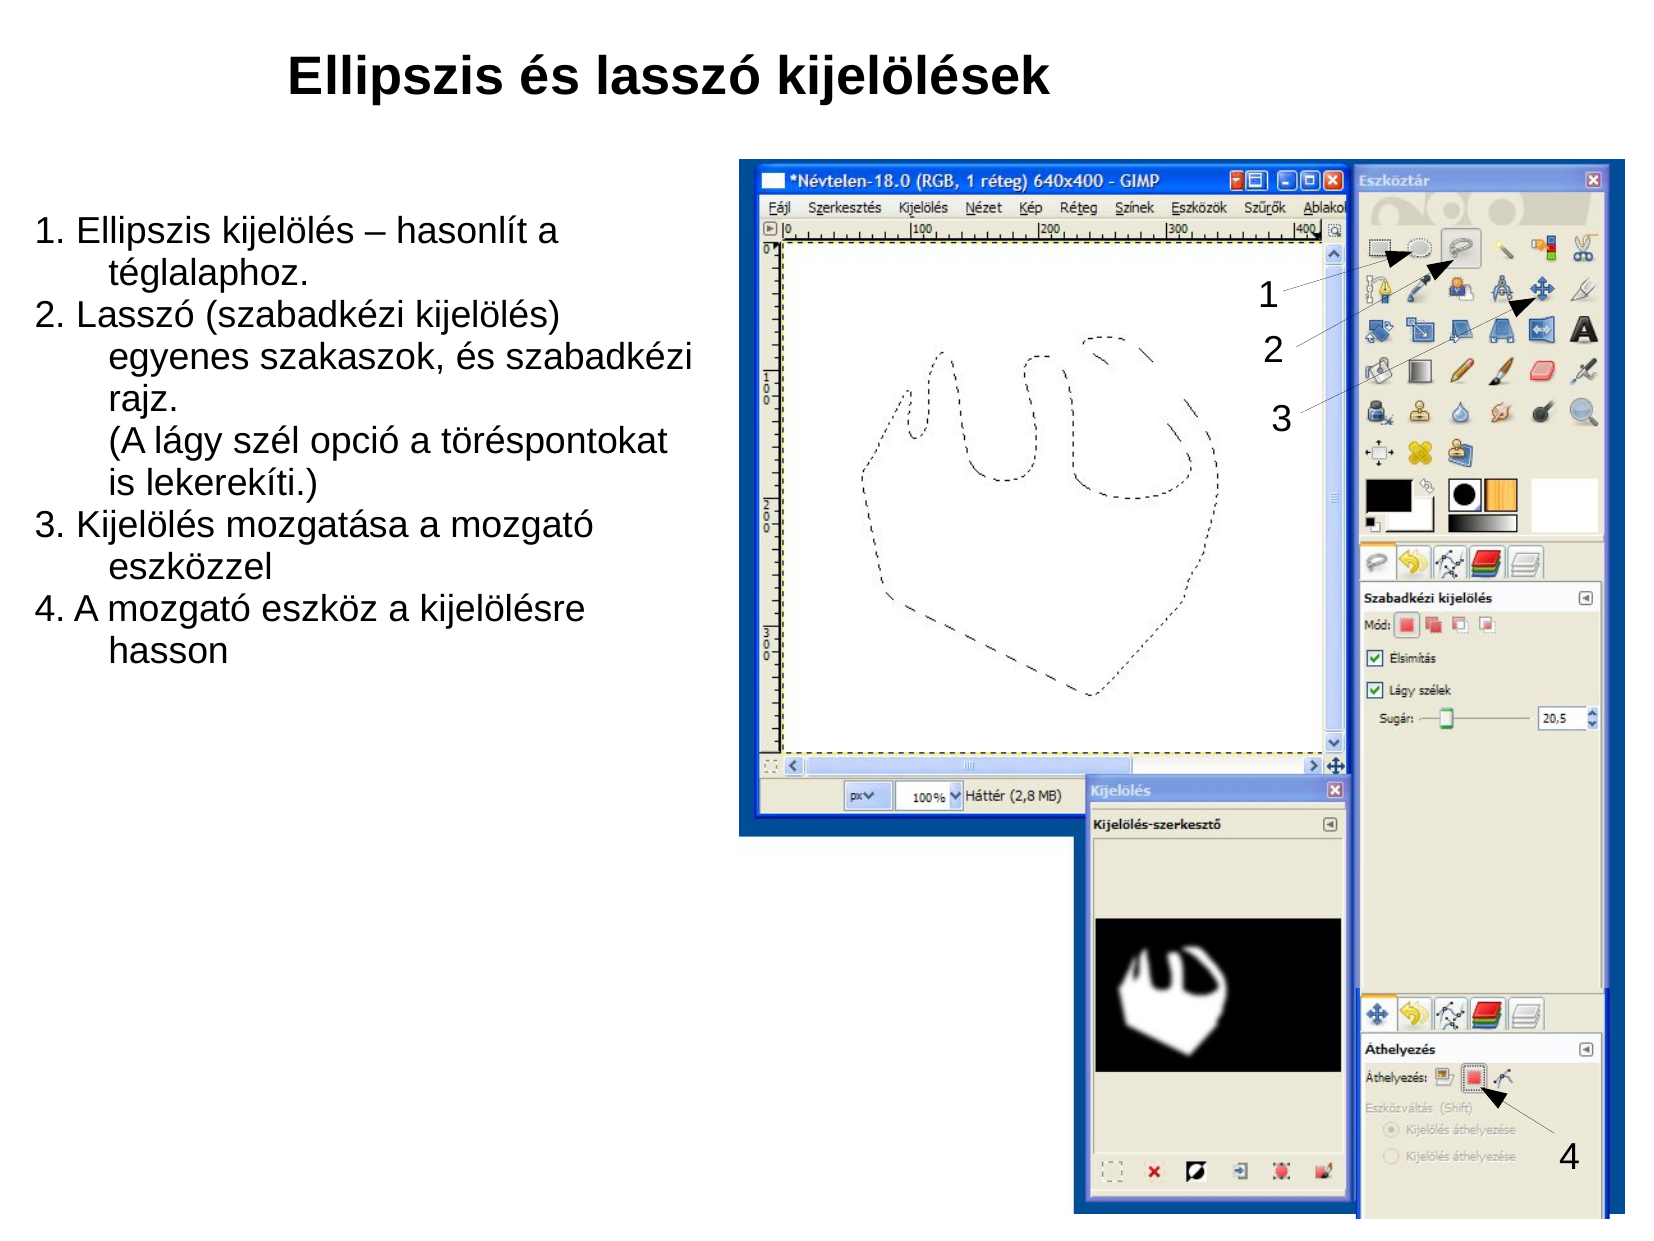

Ellipszis és lasszó kijelölések
1. Ellipszis kijelölés – hasonlít a
	téglalaphoz.
2. Lasszó (szabadkézi kijelölés)
	egyenes szakaszok, és szabadkézi
	rajz.
	(A lágy szél opció a töréspontokat
	is lekerekíti.)
3. Kijelölés mozgatása a mozgató
	eszközzel
4. A mozgató eszköz a kijelölésre
	hasson
1
2
3
4